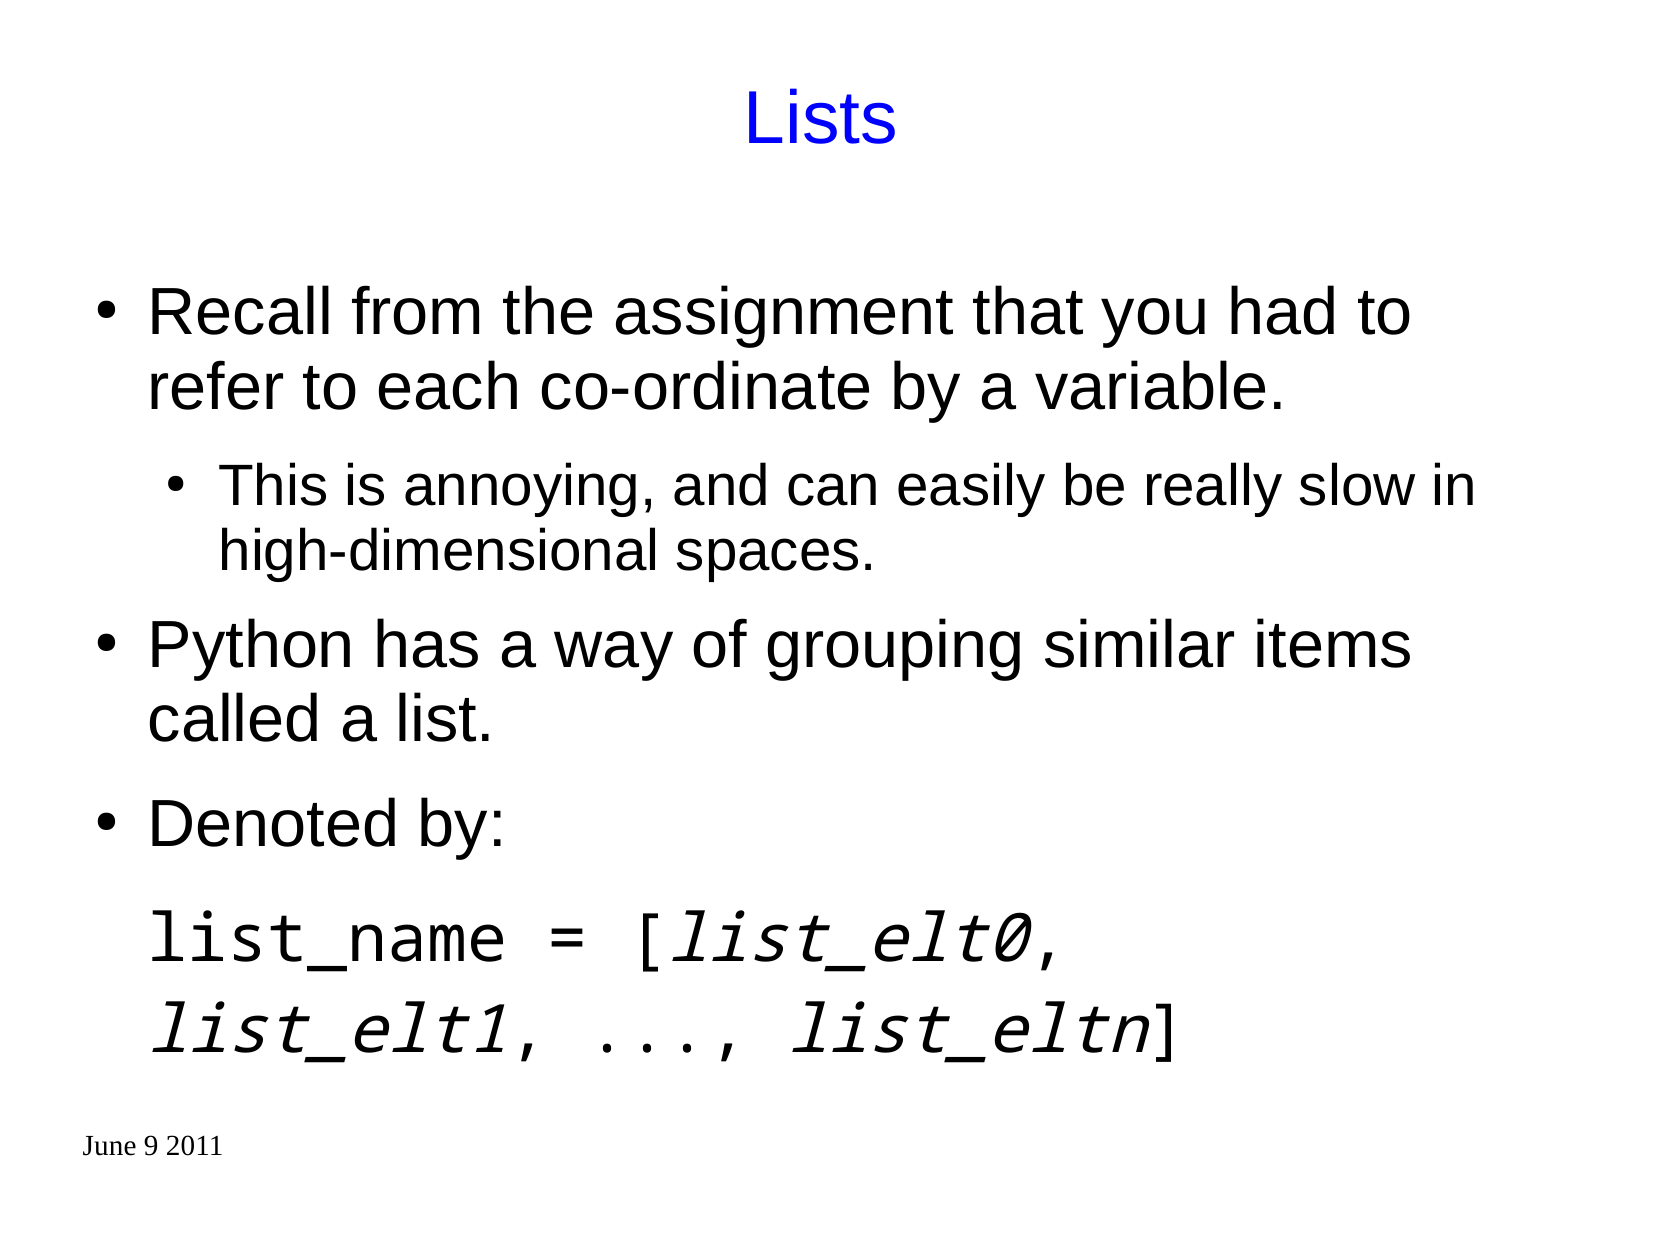

# Lists
Recall from the assignment that you had to refer to each co-ordinate by a variable.
This is annoying, and can easily be really slow in high-dimensional spaces.
Python has a way of grouping similar items called a list.
Denoted by:
list_name = [list_elt0, list_elt1, ..., list_eltn]
June 9 2011